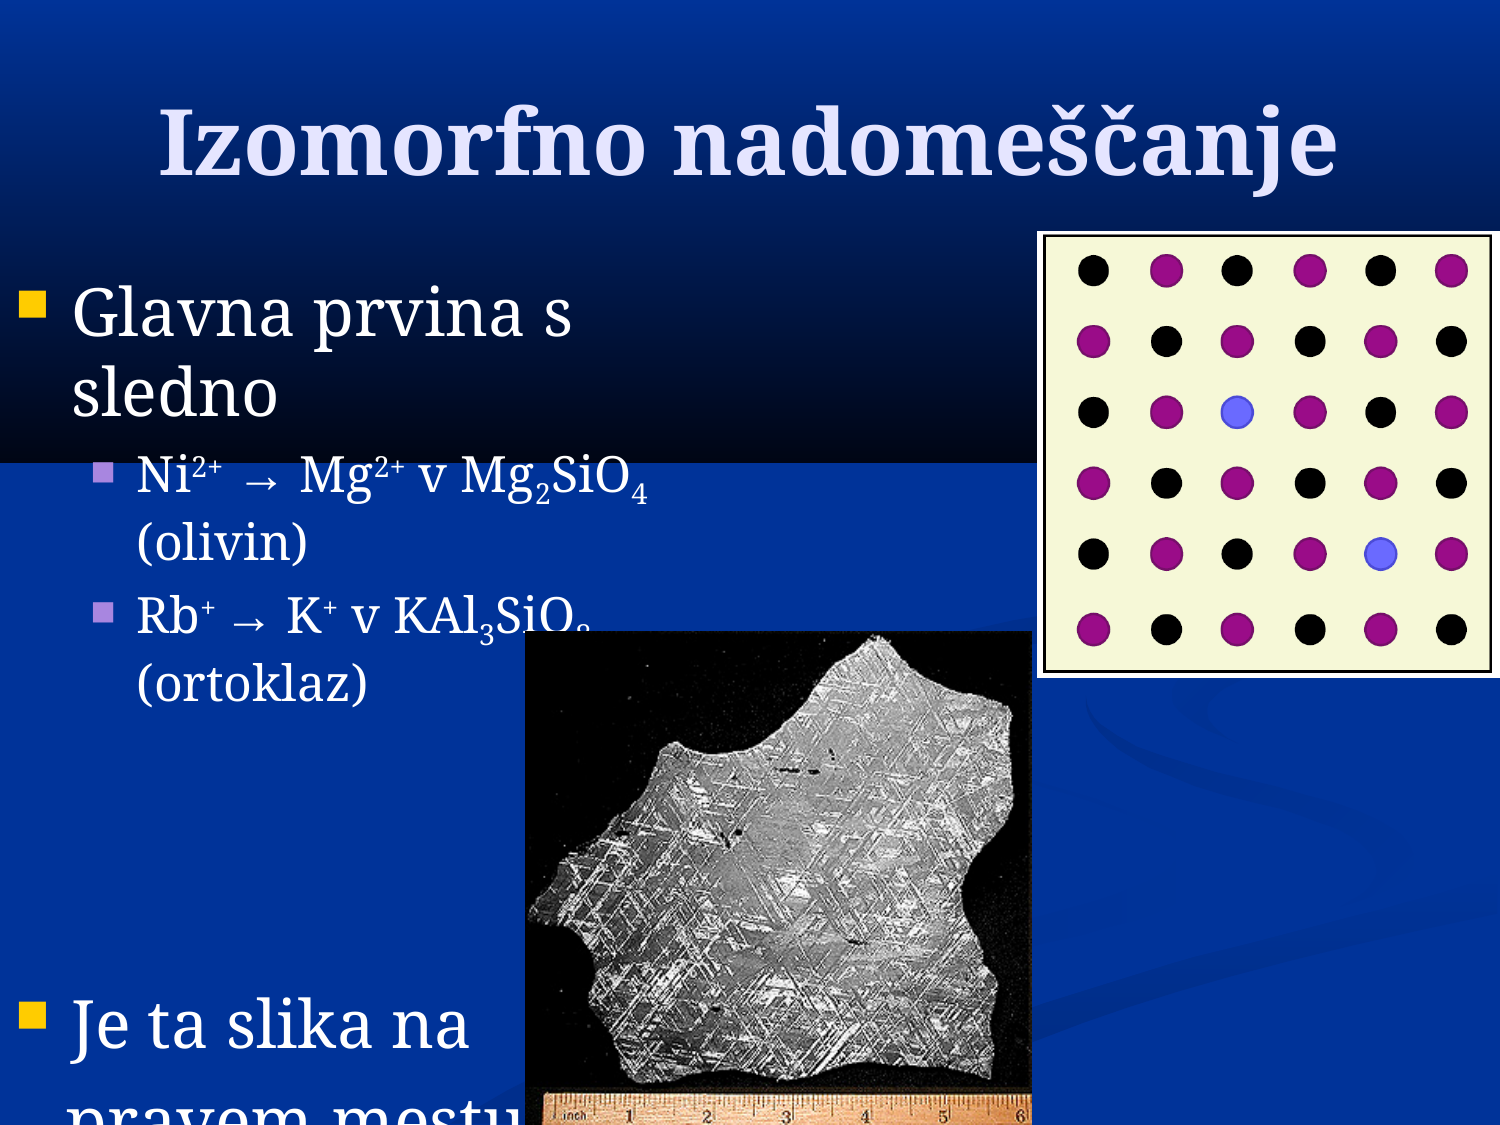

# Izomorfno nadomeščanje
Glavna prvina s sledno
Ni2+ → Mg2+ v Mg2SiO4 (olivin)
Rb+ → K+ v KAl3SiO8 (ortoklaz)
Je ta slika na
 pravem mestu?